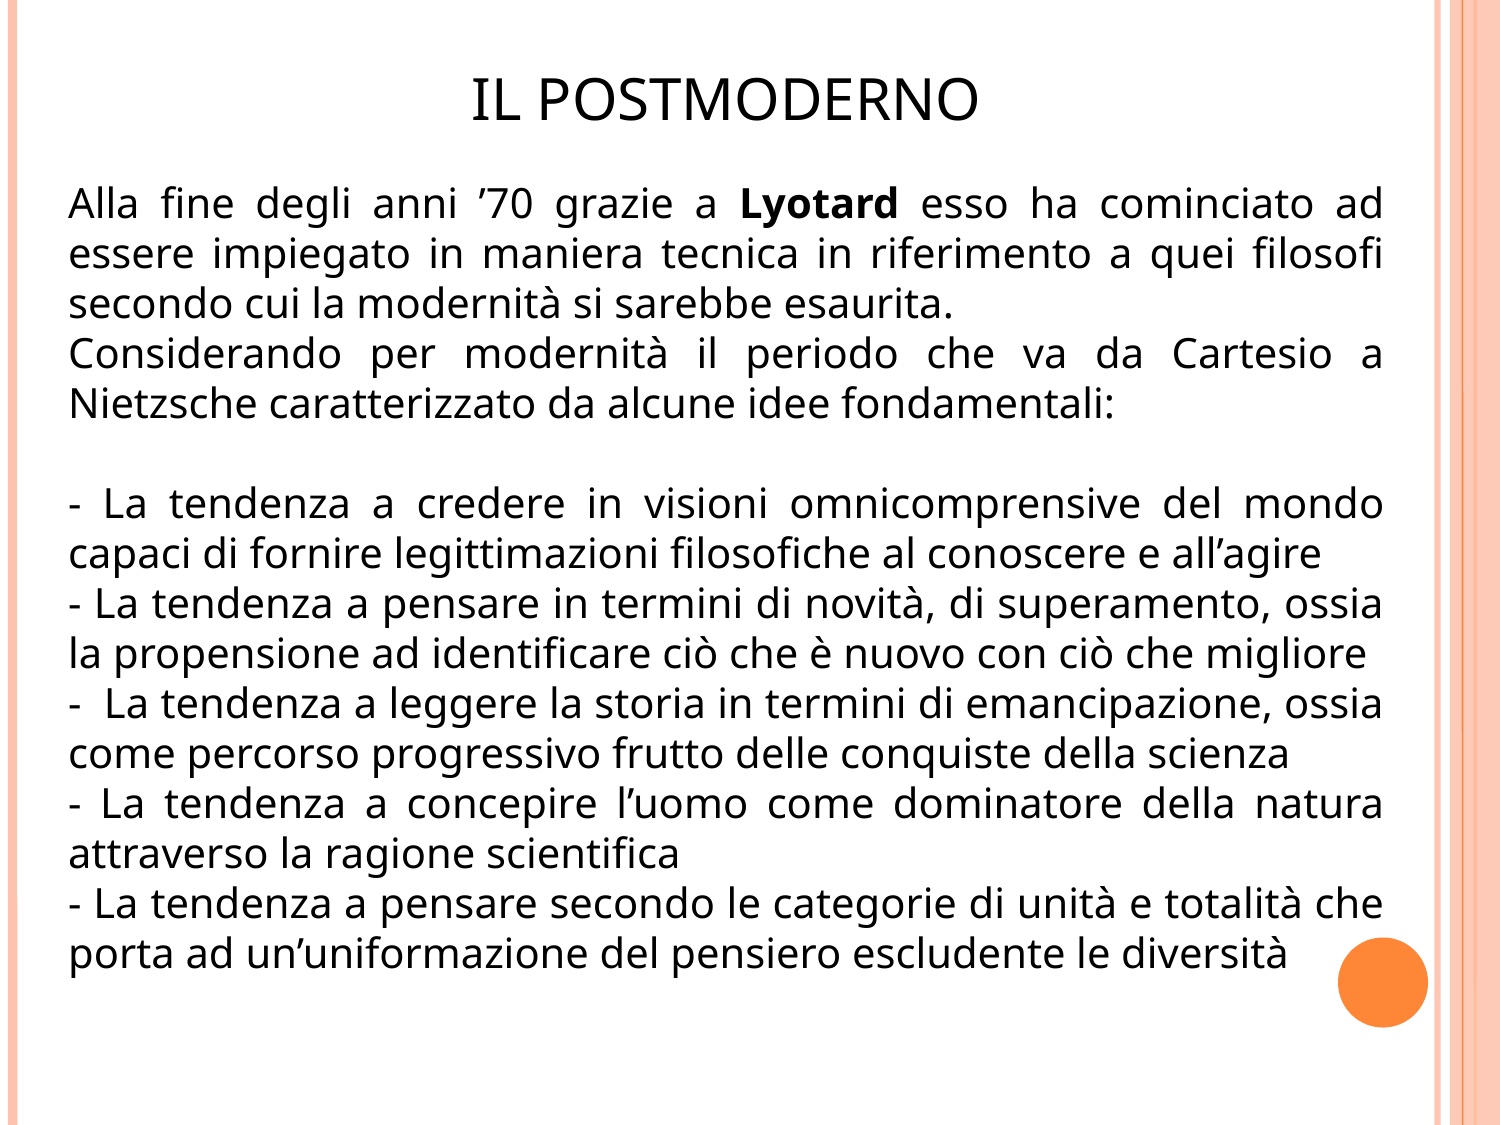

IL POSTMODERNO
Alla fine degli anni ’70 grazie a Lyotard esso ha cominciato ad essere impiegato in maniera tecnica in riferimento a quei filosofi secondo cui la modernità si sarebbe esaurita.
Considerando per modernità il periodo che va da Cartesio a Nietzsche caratterizzato da alcune idee fondamentali:
- La tendenza a credere in visioni omnicomprensive del mondo capaci di fornire legittimazioni filosofiche al conoscere e all’agire
- La tendenza a pensare in termini di novità, di superamento, ossia la propensione ad identificare ciò che è nuovo con ciò che migliore
- La tendenza a leggere la storia in termini di emancipazione, ossia come percorso progressivo frutto delle conquiste della scienza
- La tendenza a concepire l’uomo come dominatore della natura attraverso la ragione scientifica
- La tendenza a pensare secondo le categorie di unità e totalità che porta ad un’uniformazione del pensiero escludente le diversità